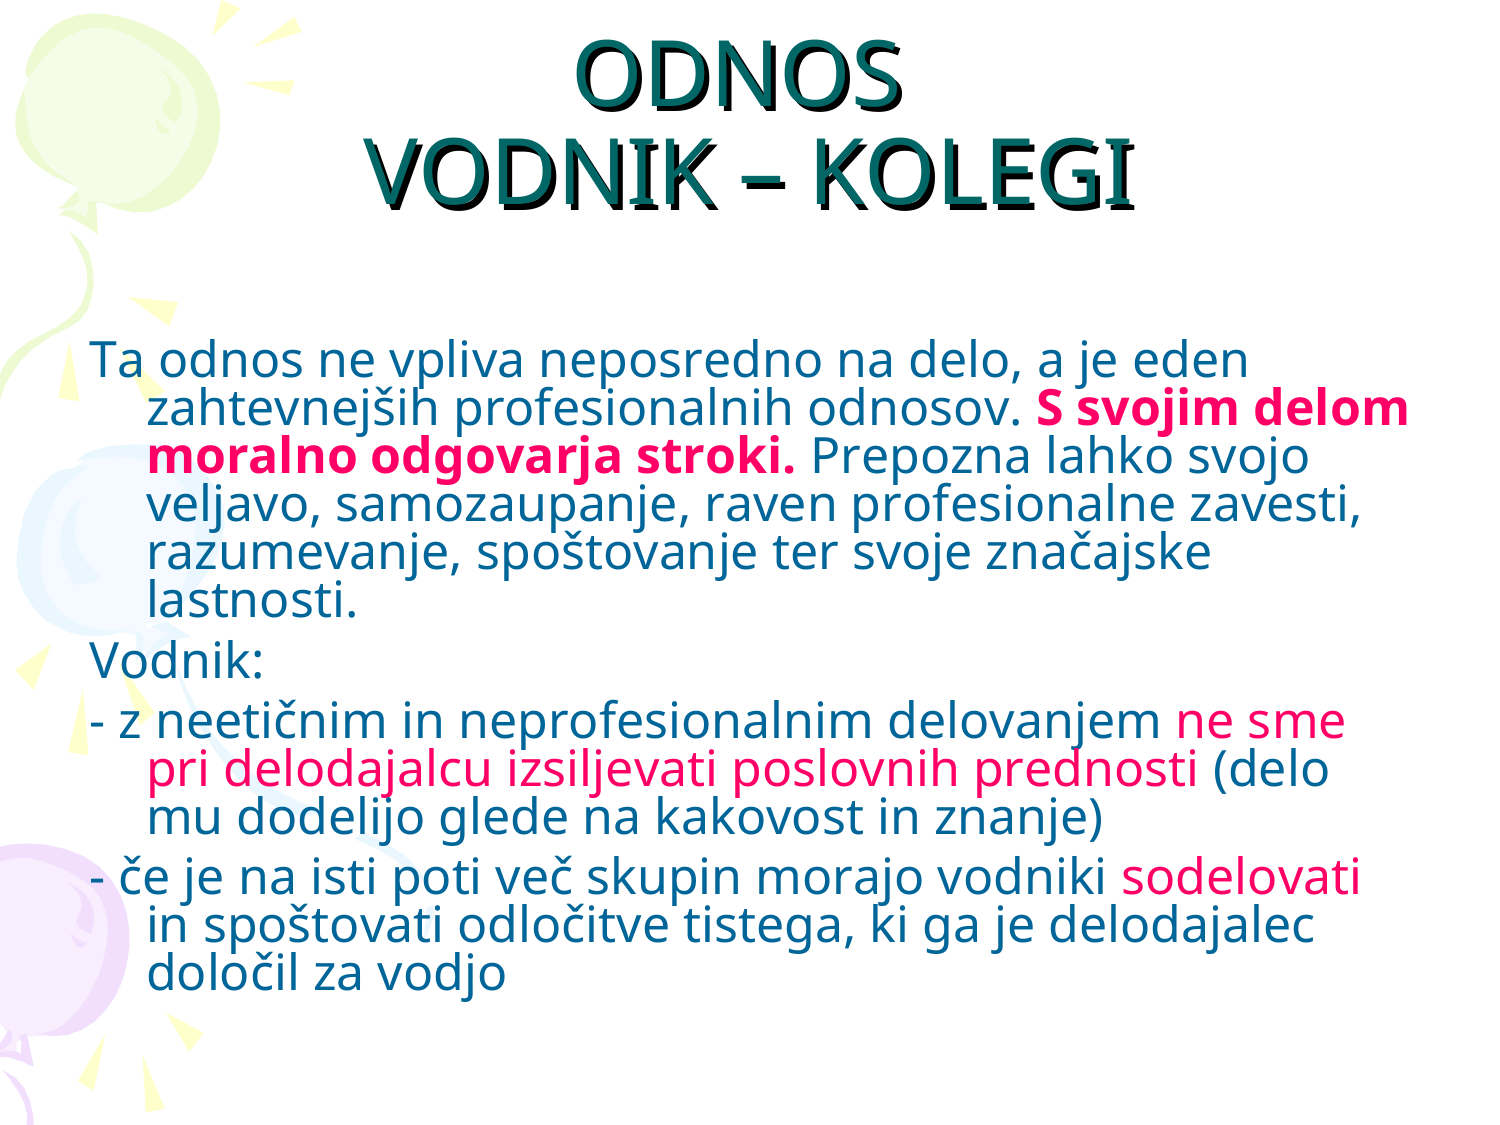

# ODNOS VODNIK – KOLEGI
Ta odnos ne vpliva neposredno na delo, a je eden zahtevnejših profesionalnih odnosov. S svojim delom moralno odgovarja stroki. Prepozna lahko svojo veljavo, samozaupanje, raven profesionalne zavesti, razumevanje, spoštovanje ter svoje značajske lastnosti.
Vodnik:
- z neetičnim in neprofesionalnim delovanjem ne sme pri delodajalcu izsiljevati poslovnih prednosti (delo mu dodelijo glede na kakovost in znanje)
- če je na isti poti več skupin morajo vodniki sodelovati in spoštovati odločitve tistega, ki ga je delodajalec določil za vodjo